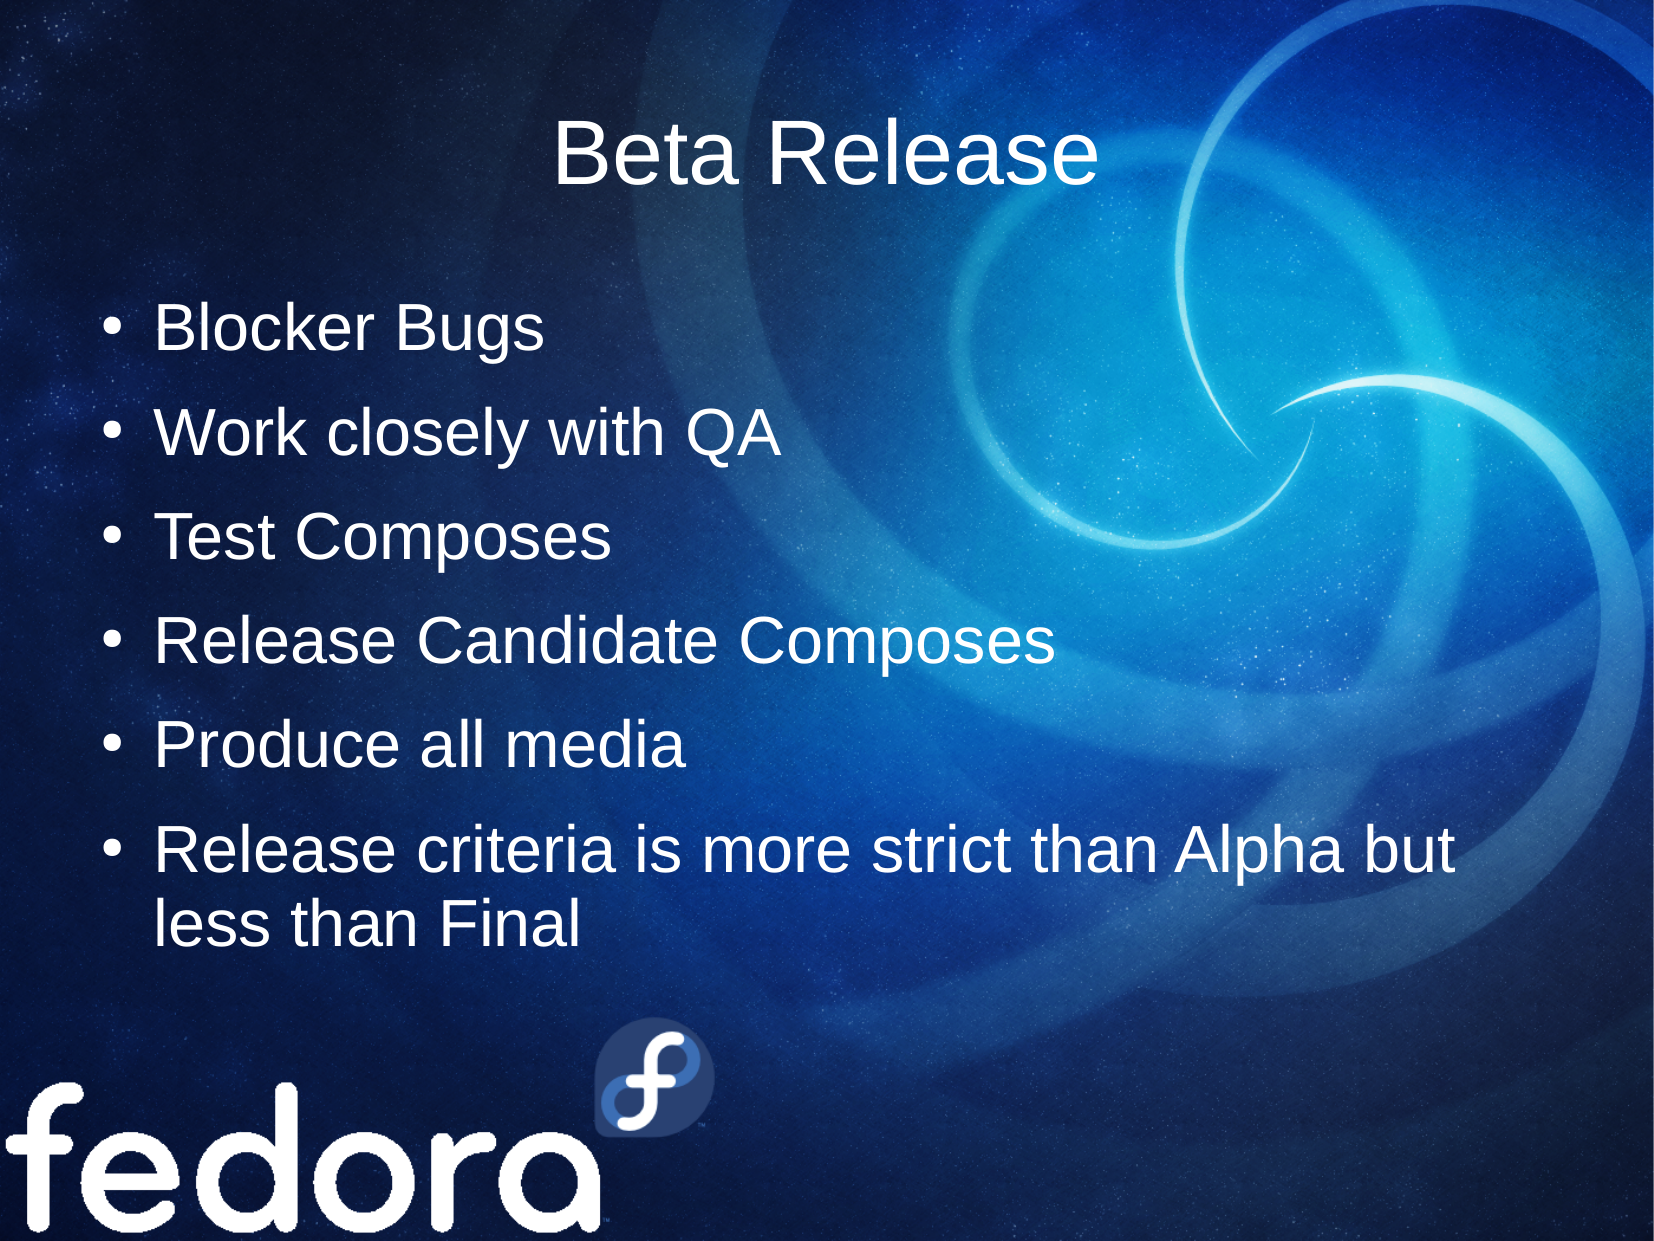

# Beta Release
Blocker Bugs
Work closely with QA
Test Composes
Release Candidate Composes
Produce all media
Release criteria is more strict than Alpha but less than Final